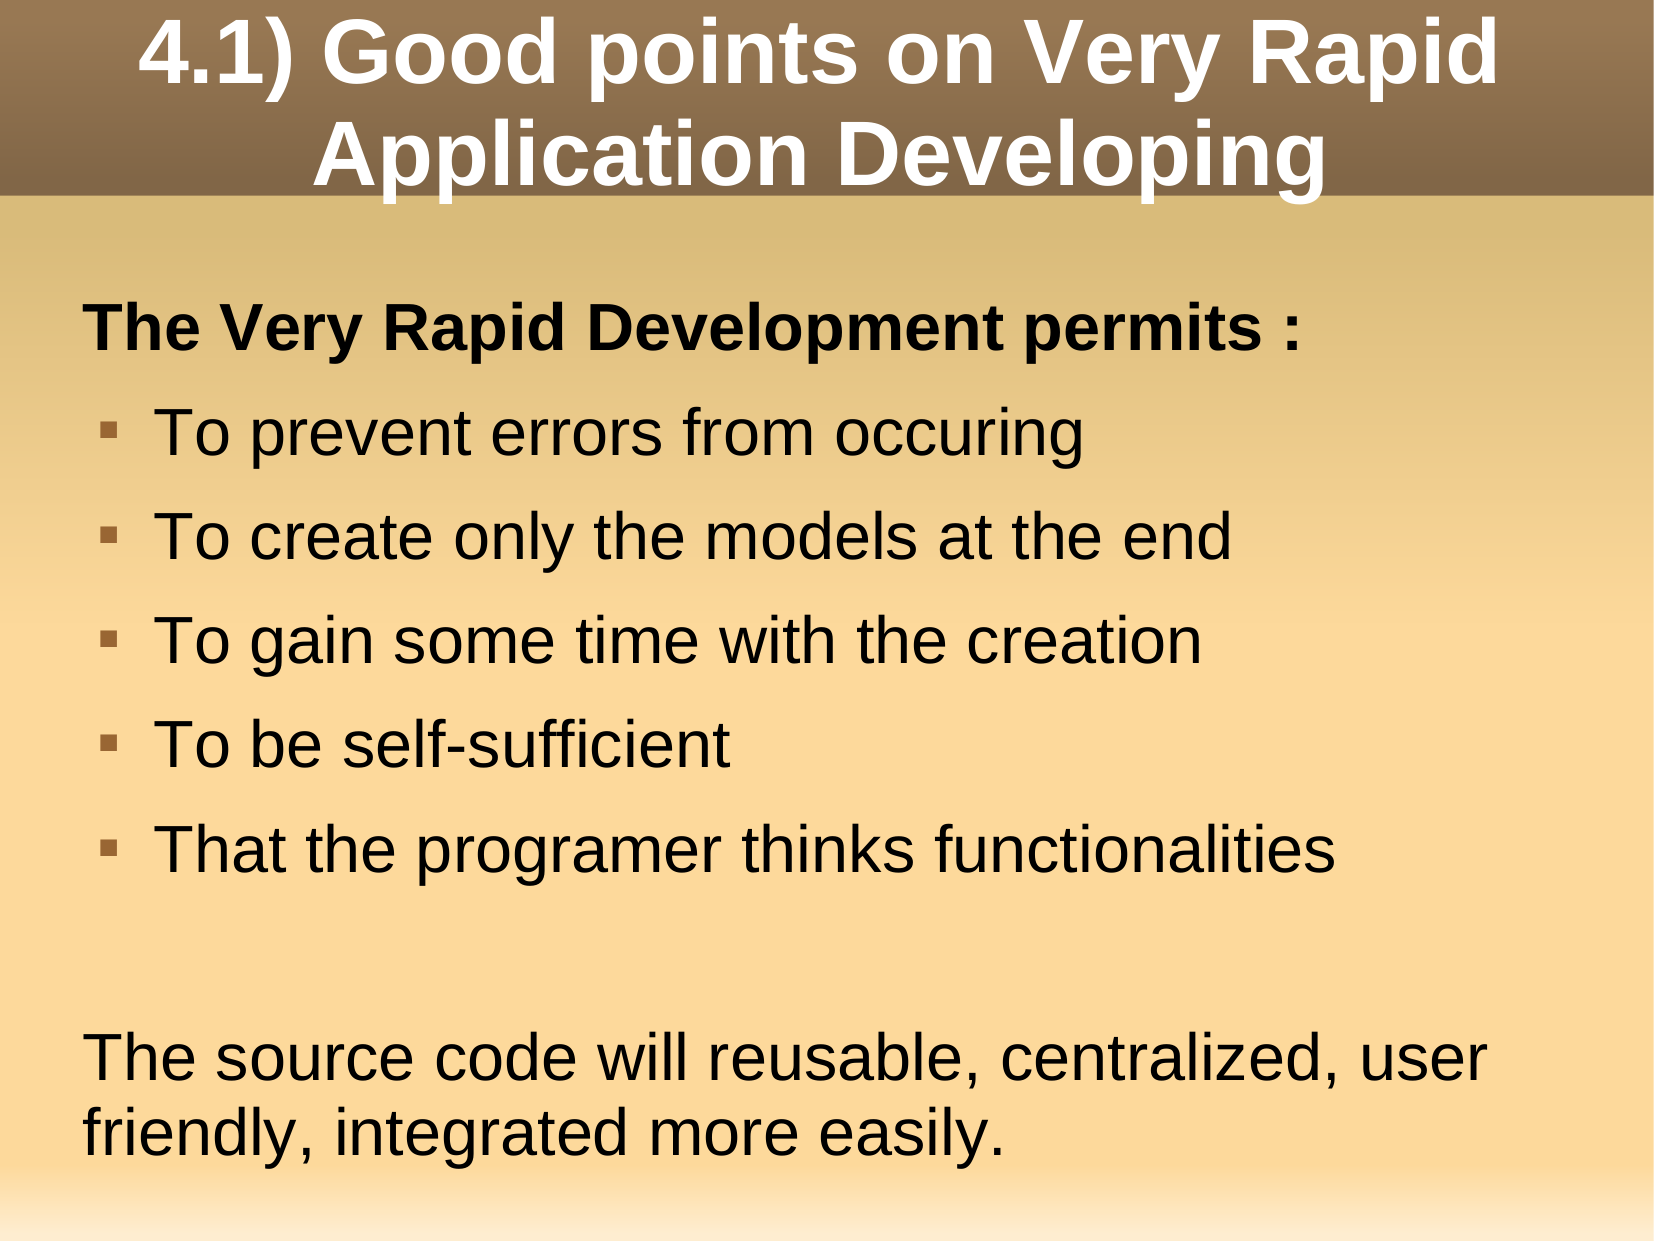

# 4.1) Good points on Very Rapid Application Developing
The Very Rapid Development permits :
To prevent errors from occuring
To create only the models at the end
To gain some time with the creation
To be self-sufficient
That the programer thinks functionalities
The source code will reusable, centralized, user friendly, integrated more easily.